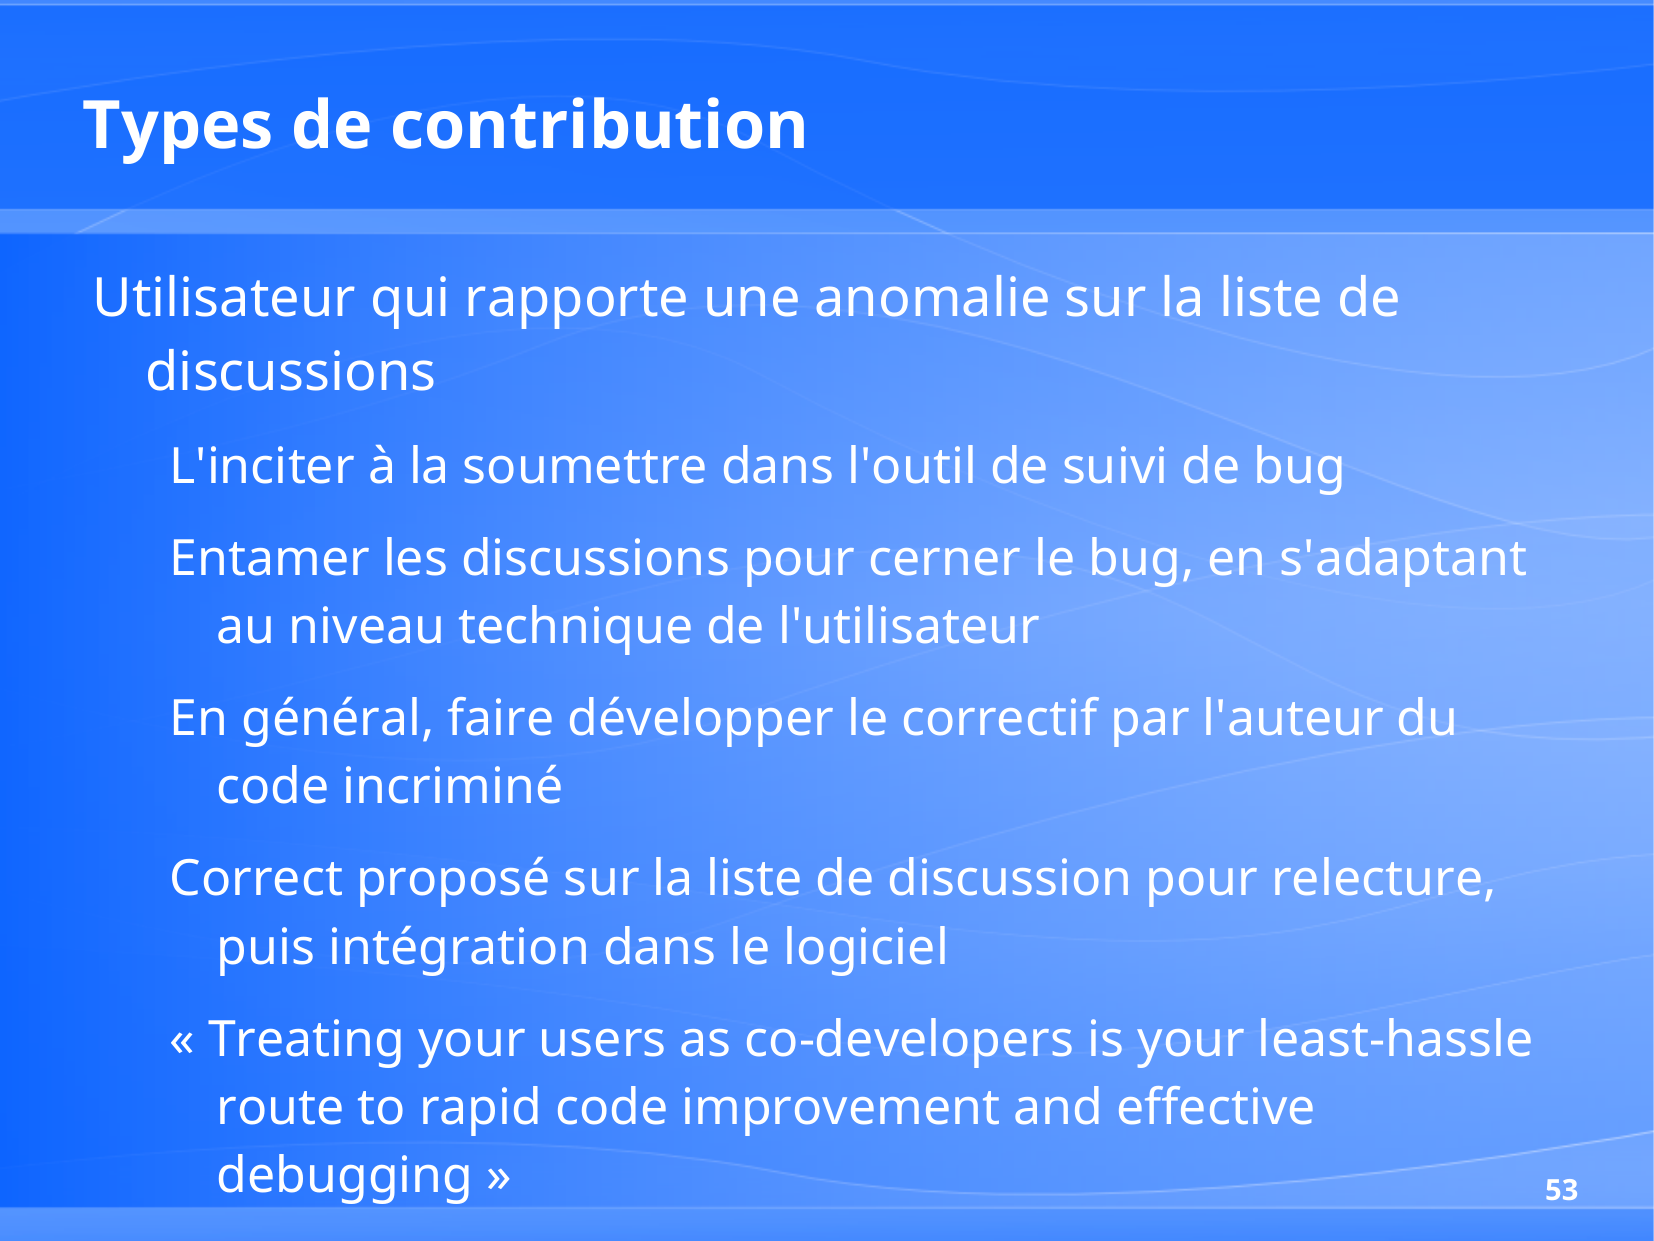

# Types de contribution
Utilisateur qui rapporte une anomalie sur la liste de discussions
L'inciter à la soumettre dans l'outil de suivi de bug
Entamer les discussions pour cerner le bug, en s'adaptant au niveau technique de l'utilisateur
En général, faire développer le correctif par l'auteur du code incriminé
Correct proposé sur la liste de discussion pour relecture, puis intégration dans le logiciel
« Treating your users as co-developers is your least-hassle route to rapid code improvement and effective debugging »
53